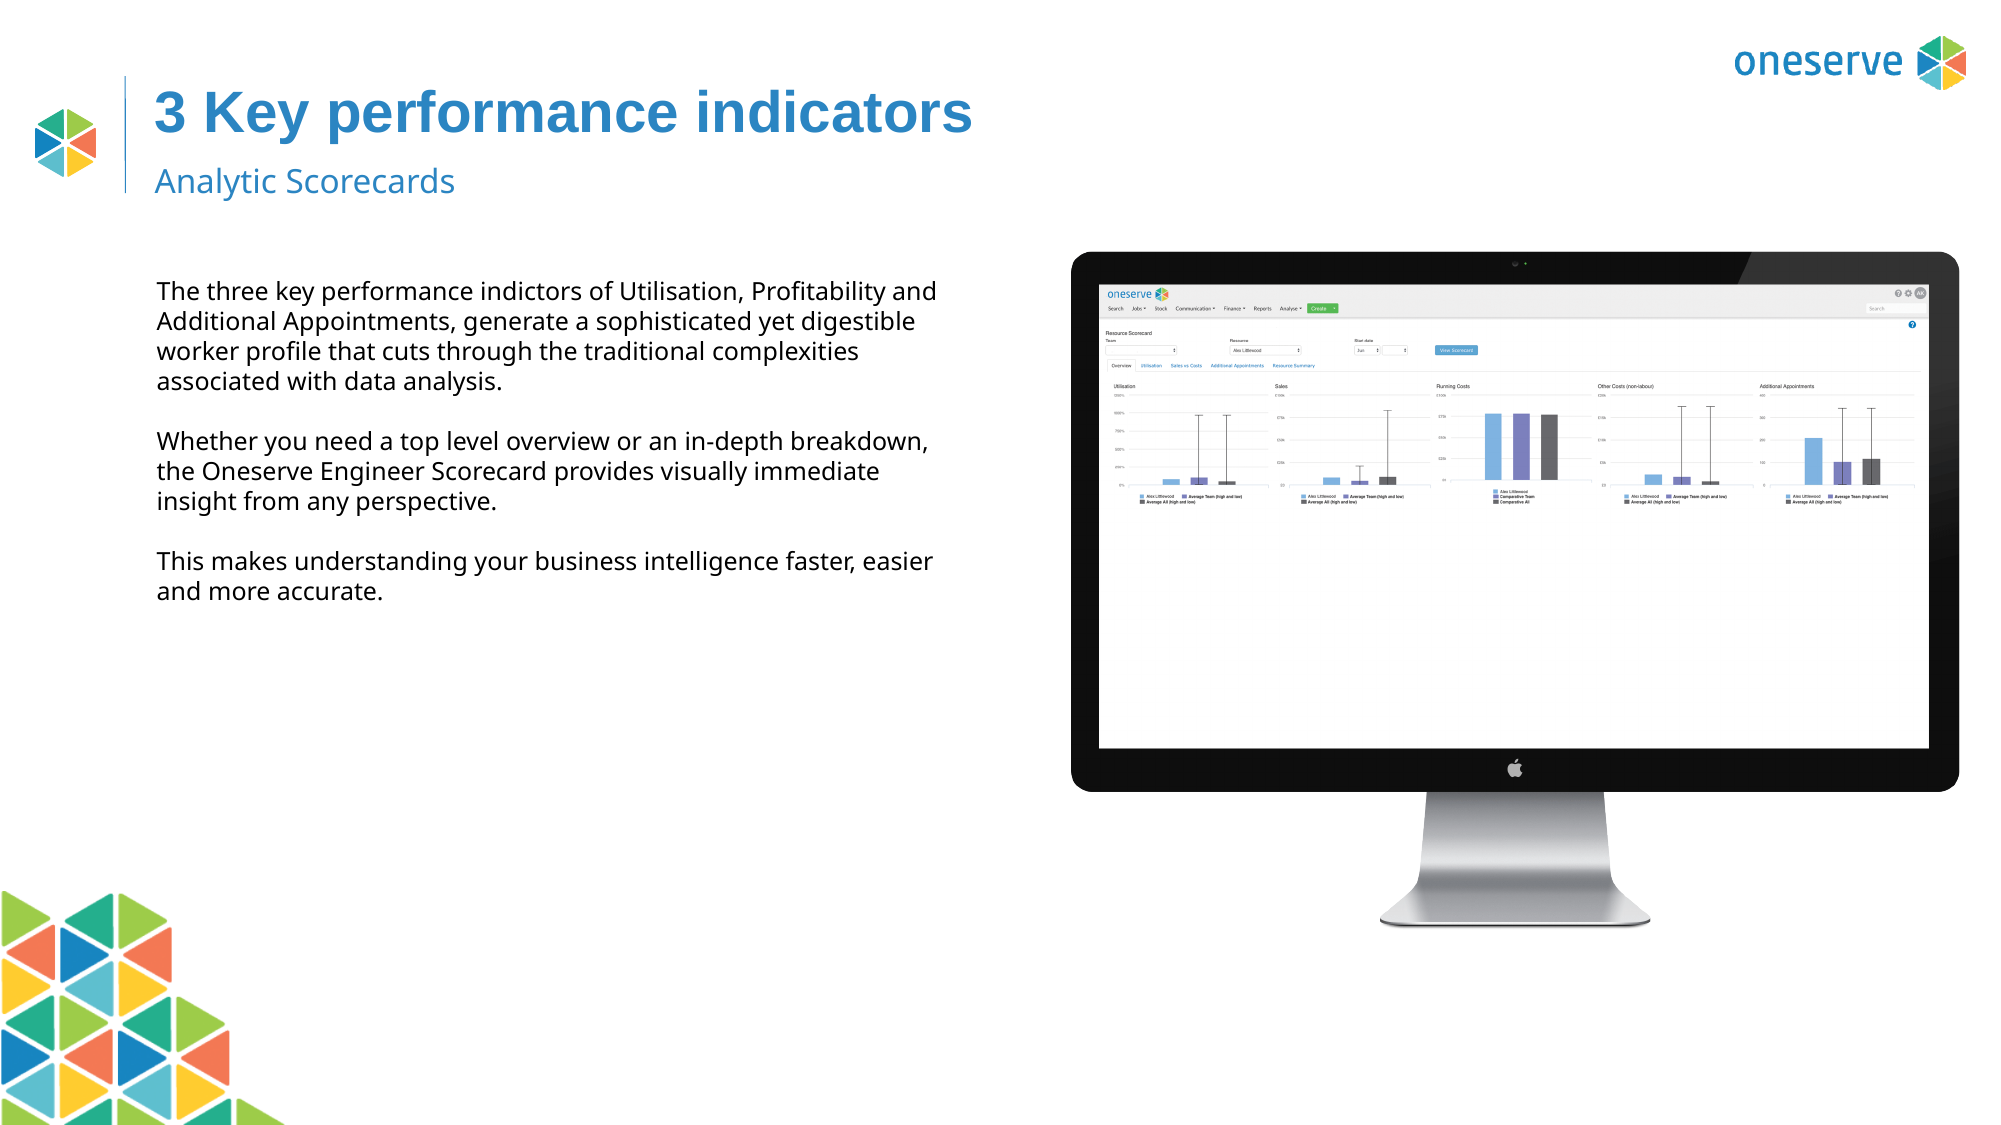

3 Key performance indicators
Analytic Scorecards
The three key performance indictors of Utilisation, Profitability and Additional Appointments, generate a sophisticated yet digestible worker profile that cuts through the traditional complexities associated with data analysis.
Whether you need a top level overview or an in-depth breakdown, the Oneserve Engineer Scorecard provides visually immediate insight from any perspective.
This makes understanding your business intelligence faster, easier and more accurate.